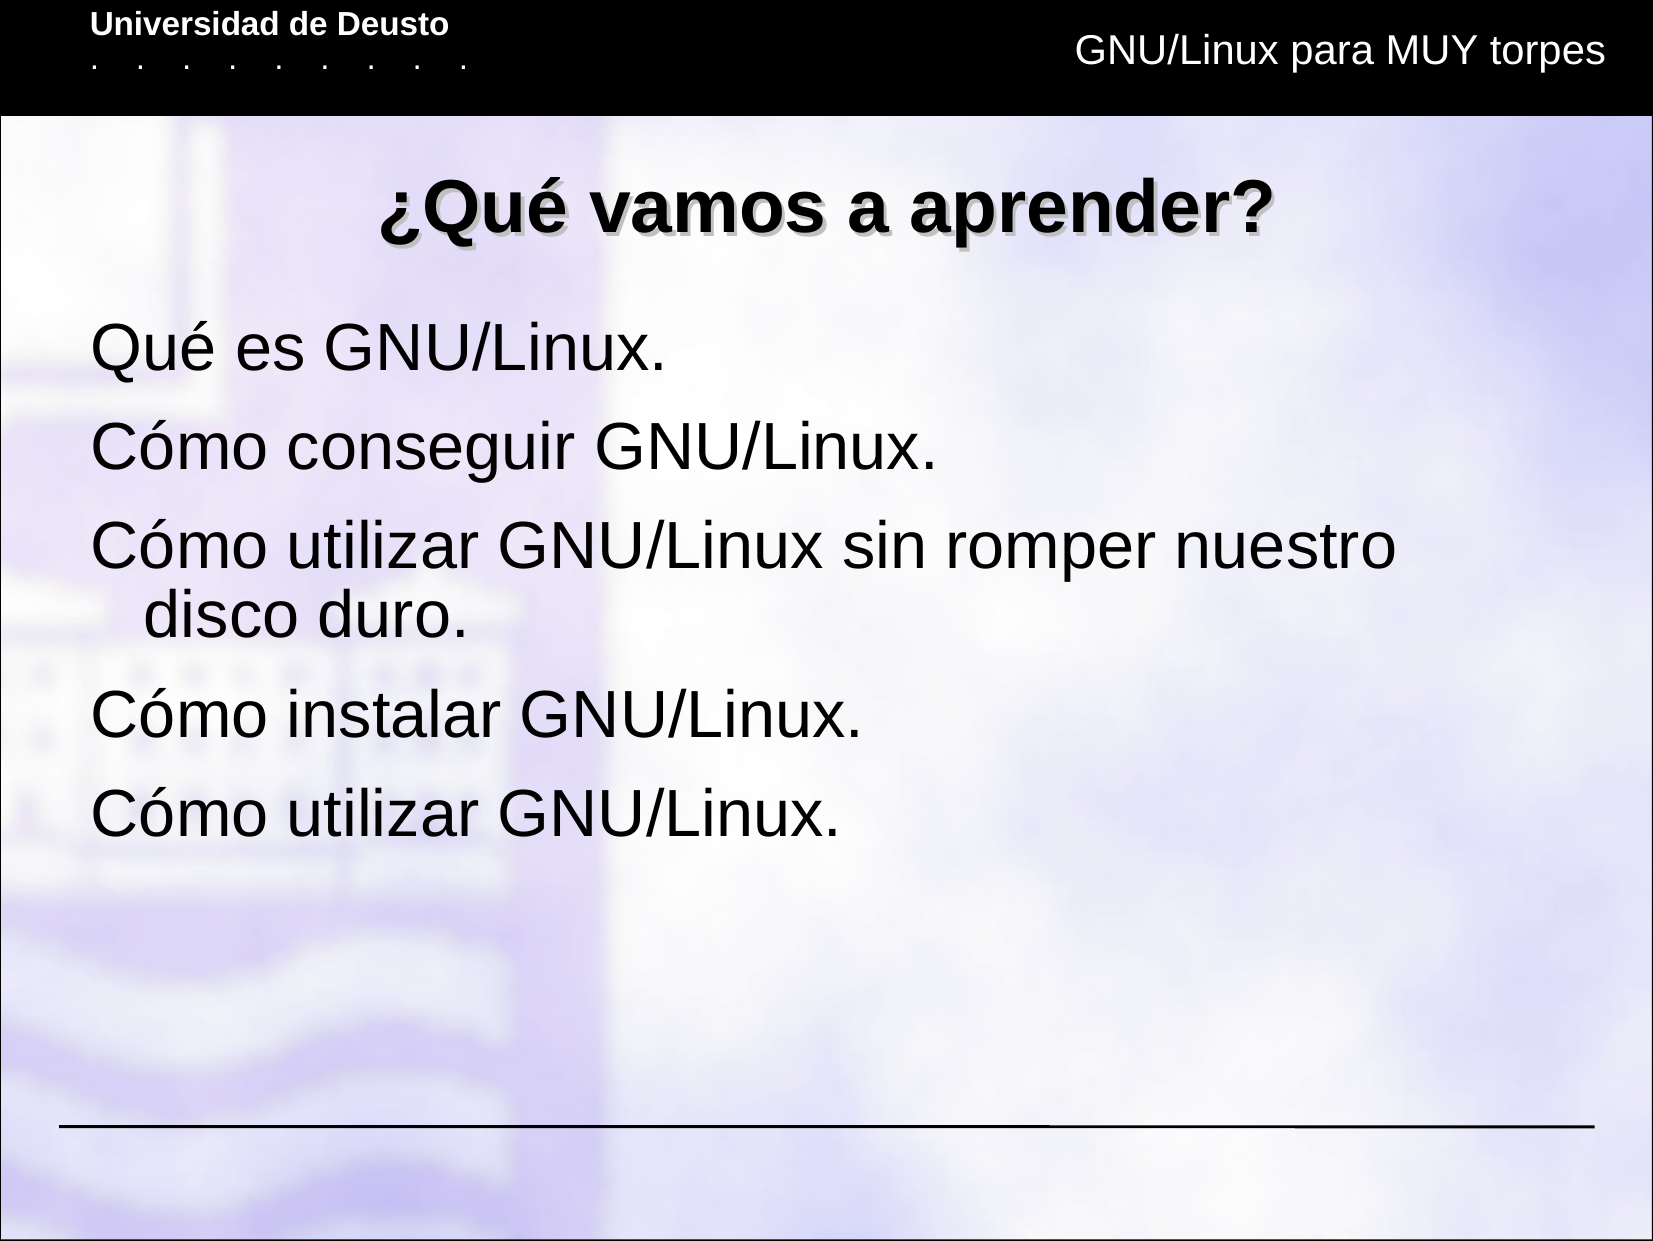

# ¿Qué vamos a aprender?
Qué es GNU/Linux.
Cómo conseguir GNU/Linux.
Cómo utilizar GNU/Linux sin romper nuestro disco duro.
Cómo instalar GNU/Linux.
Cómo utilizar GNU/Linux.